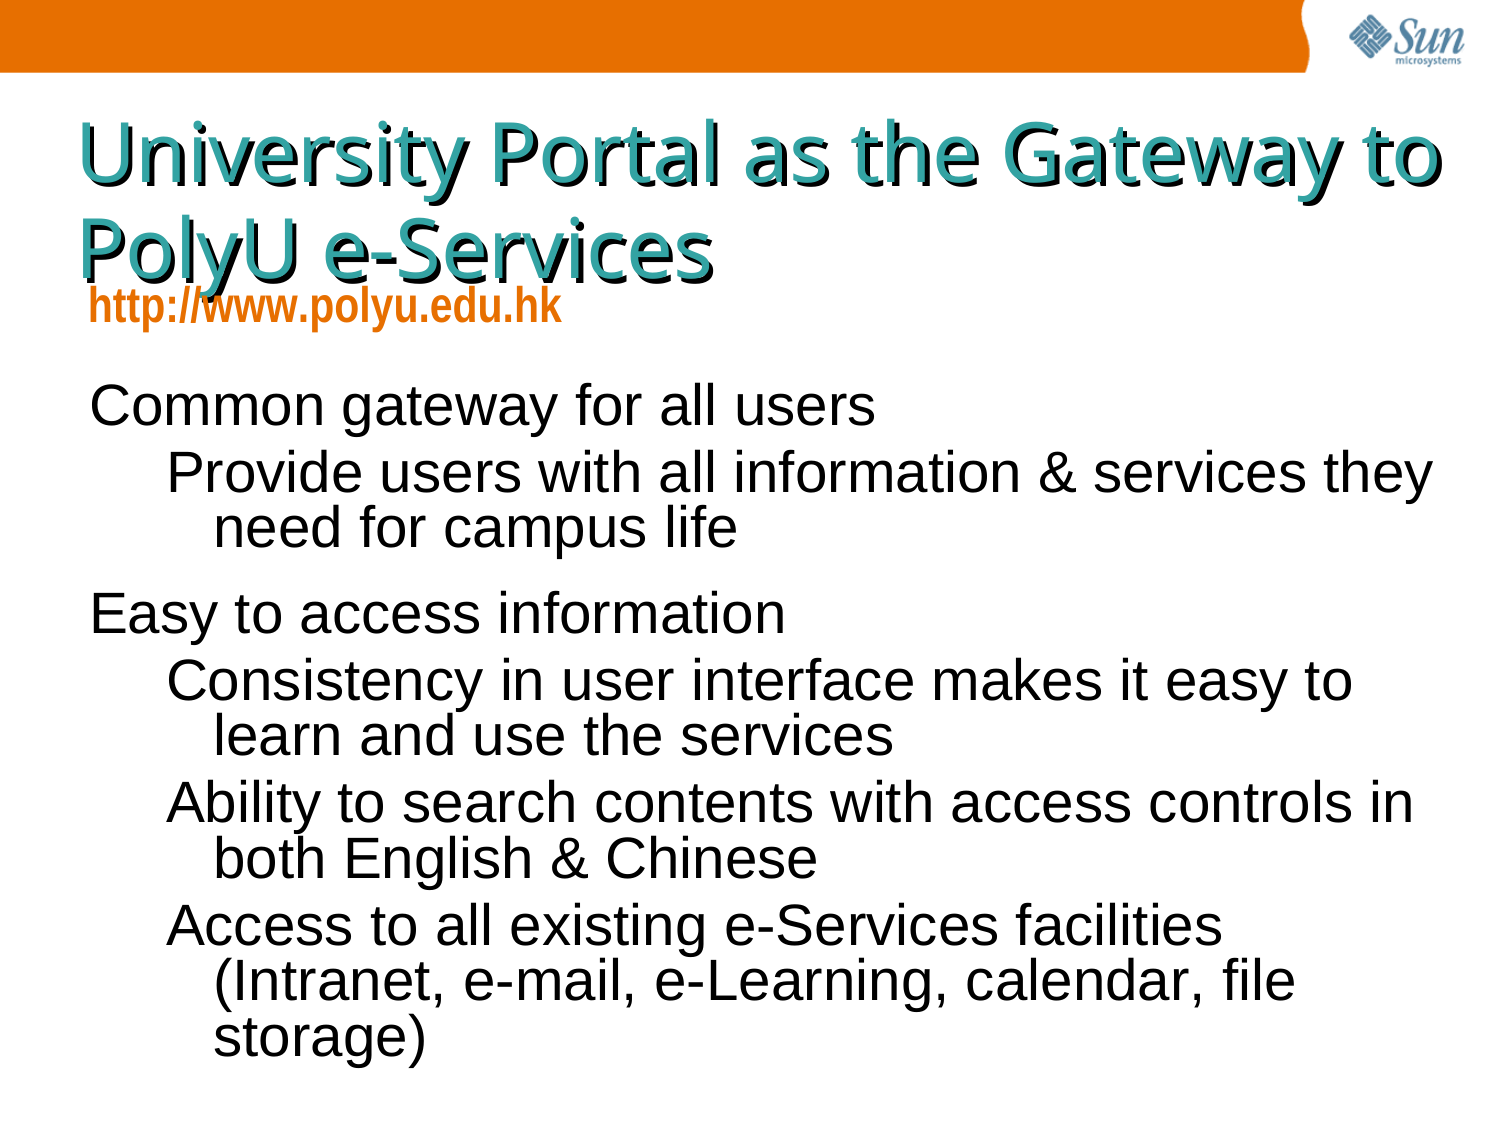

University Portal as the Gateway to PolyU e-Services
http://www.polyu.edu.hk
# Common gateway for all users
Provide users with all information & services they need for campus life
Easy to access information
Consistency in user interface makes it easy to learn and use the services
Ability to search contents with access controls in both English & Chinese
Access to all existing e-Services facilities (Intranet, e-mail, e-Learning, calendar, file storage)